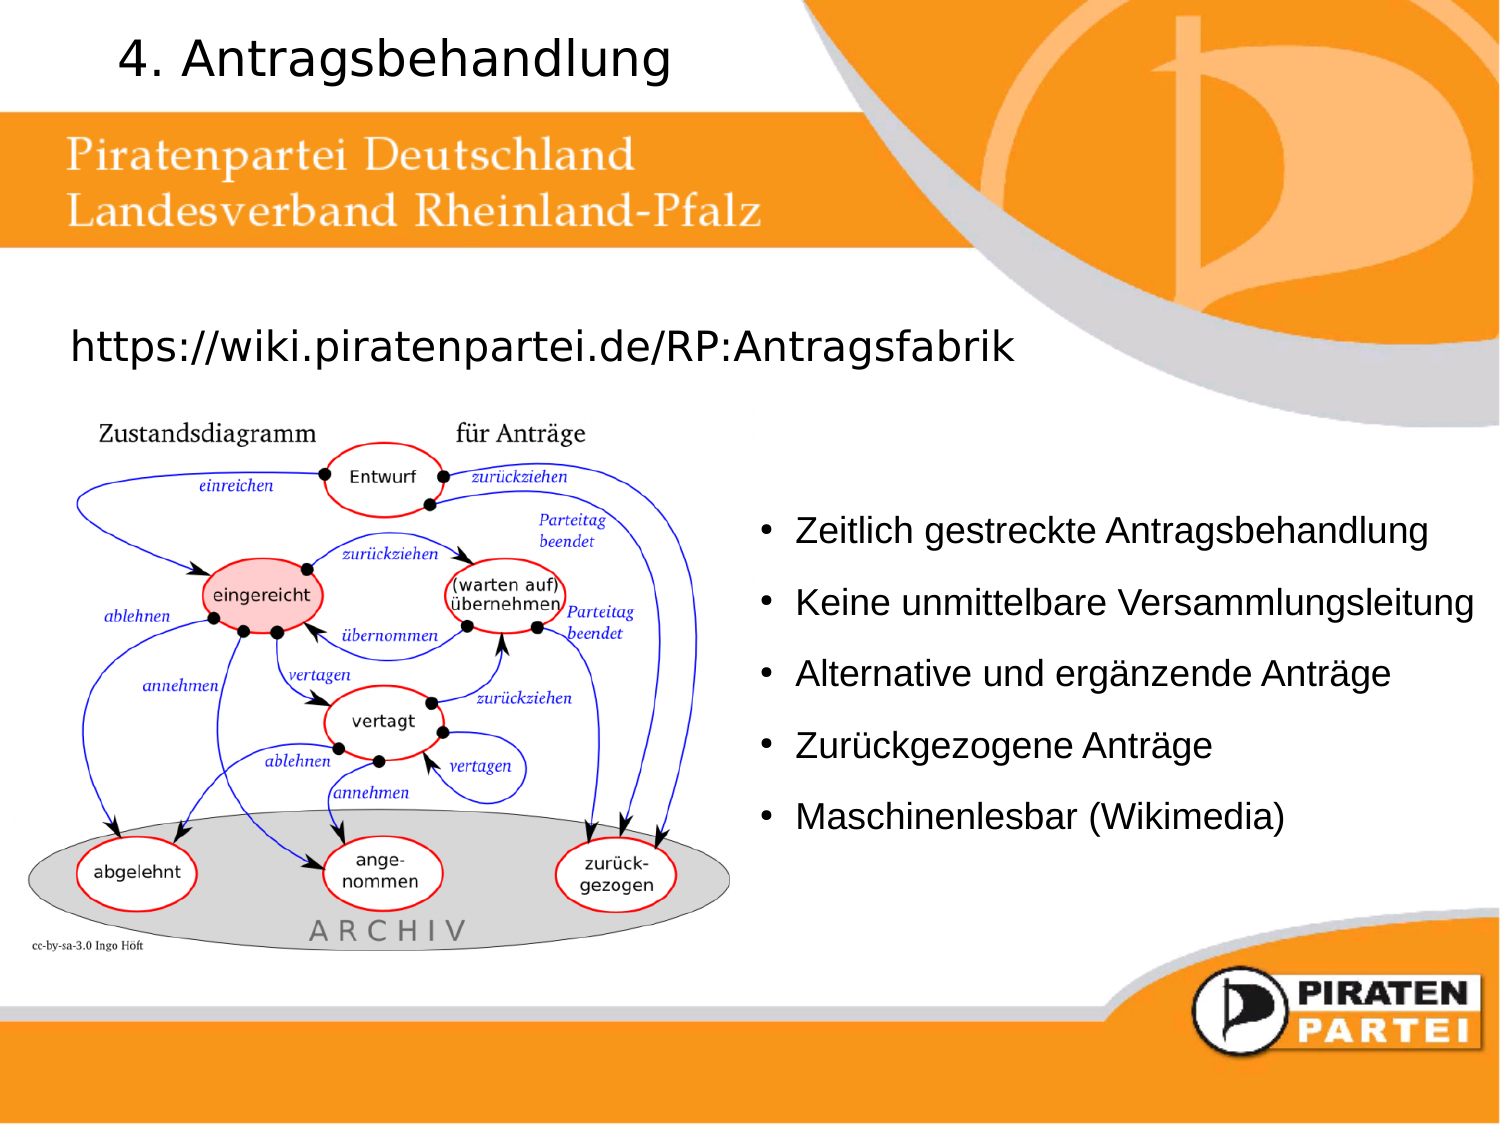

# 4. Antragsbehandlung
https://wiki.piratenpartei.de/RP:Antragsfabrik
Zeitlich gestreckte Antragsbehandlung
Keine unmittelbare Versammlungsleitung
Alternative und ergänzende Anträge
Zurückgezogene Anträge
Maschinenlesbar (Wikimedia)